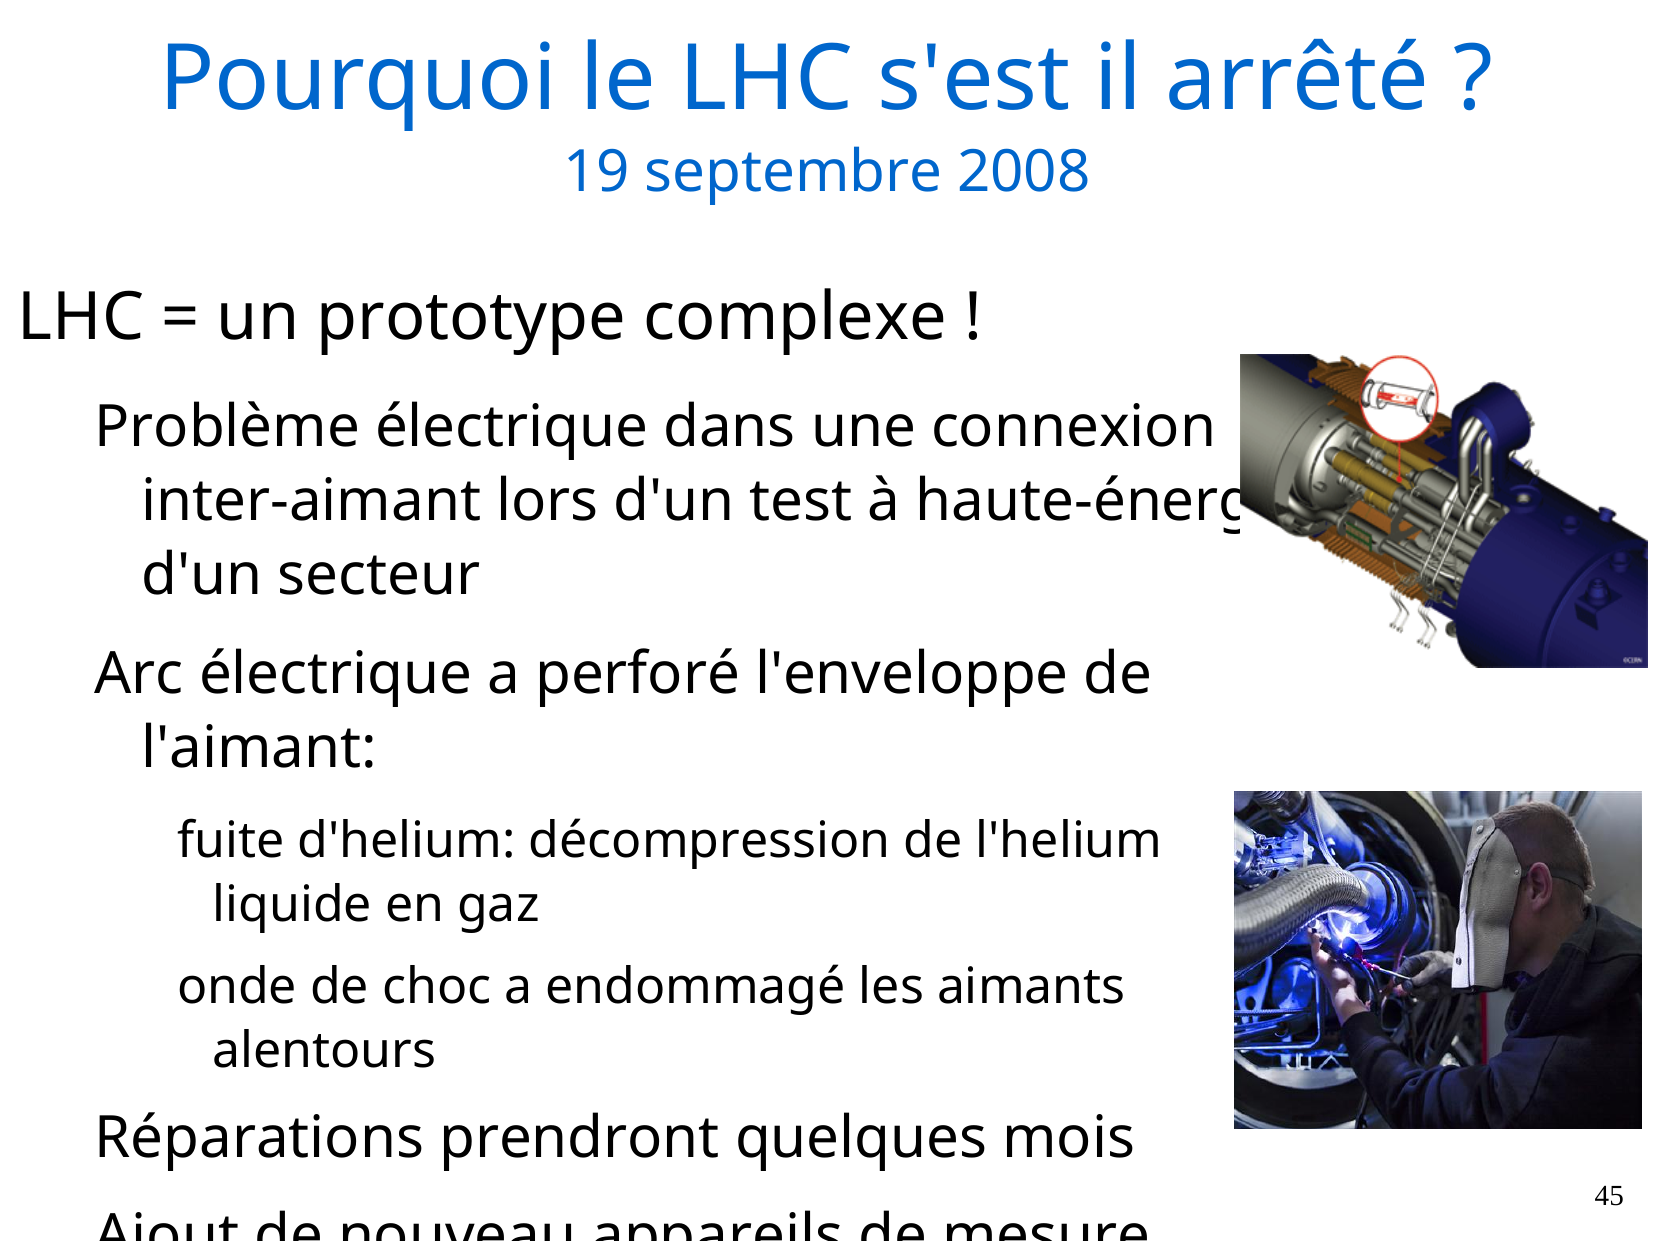

# Pourquoi le LHC s'est il arrêté ? 19 septembre 2008
LHC = un prototype complexe !
Problème électrique dans une connexion inter-aimant lors d'un test à haute-énergie d'un secteur
Arc électrique a perforé l'enveloppe de l'aimant:
fuite d'helium: décompression de l'helium liquide en gaz
onde de choc a endommagé les aimants alentours
Réparations prendront quelques mois
Ajout de nouveau appareils de mesure pour que cet incident ne se reproduise pas
45